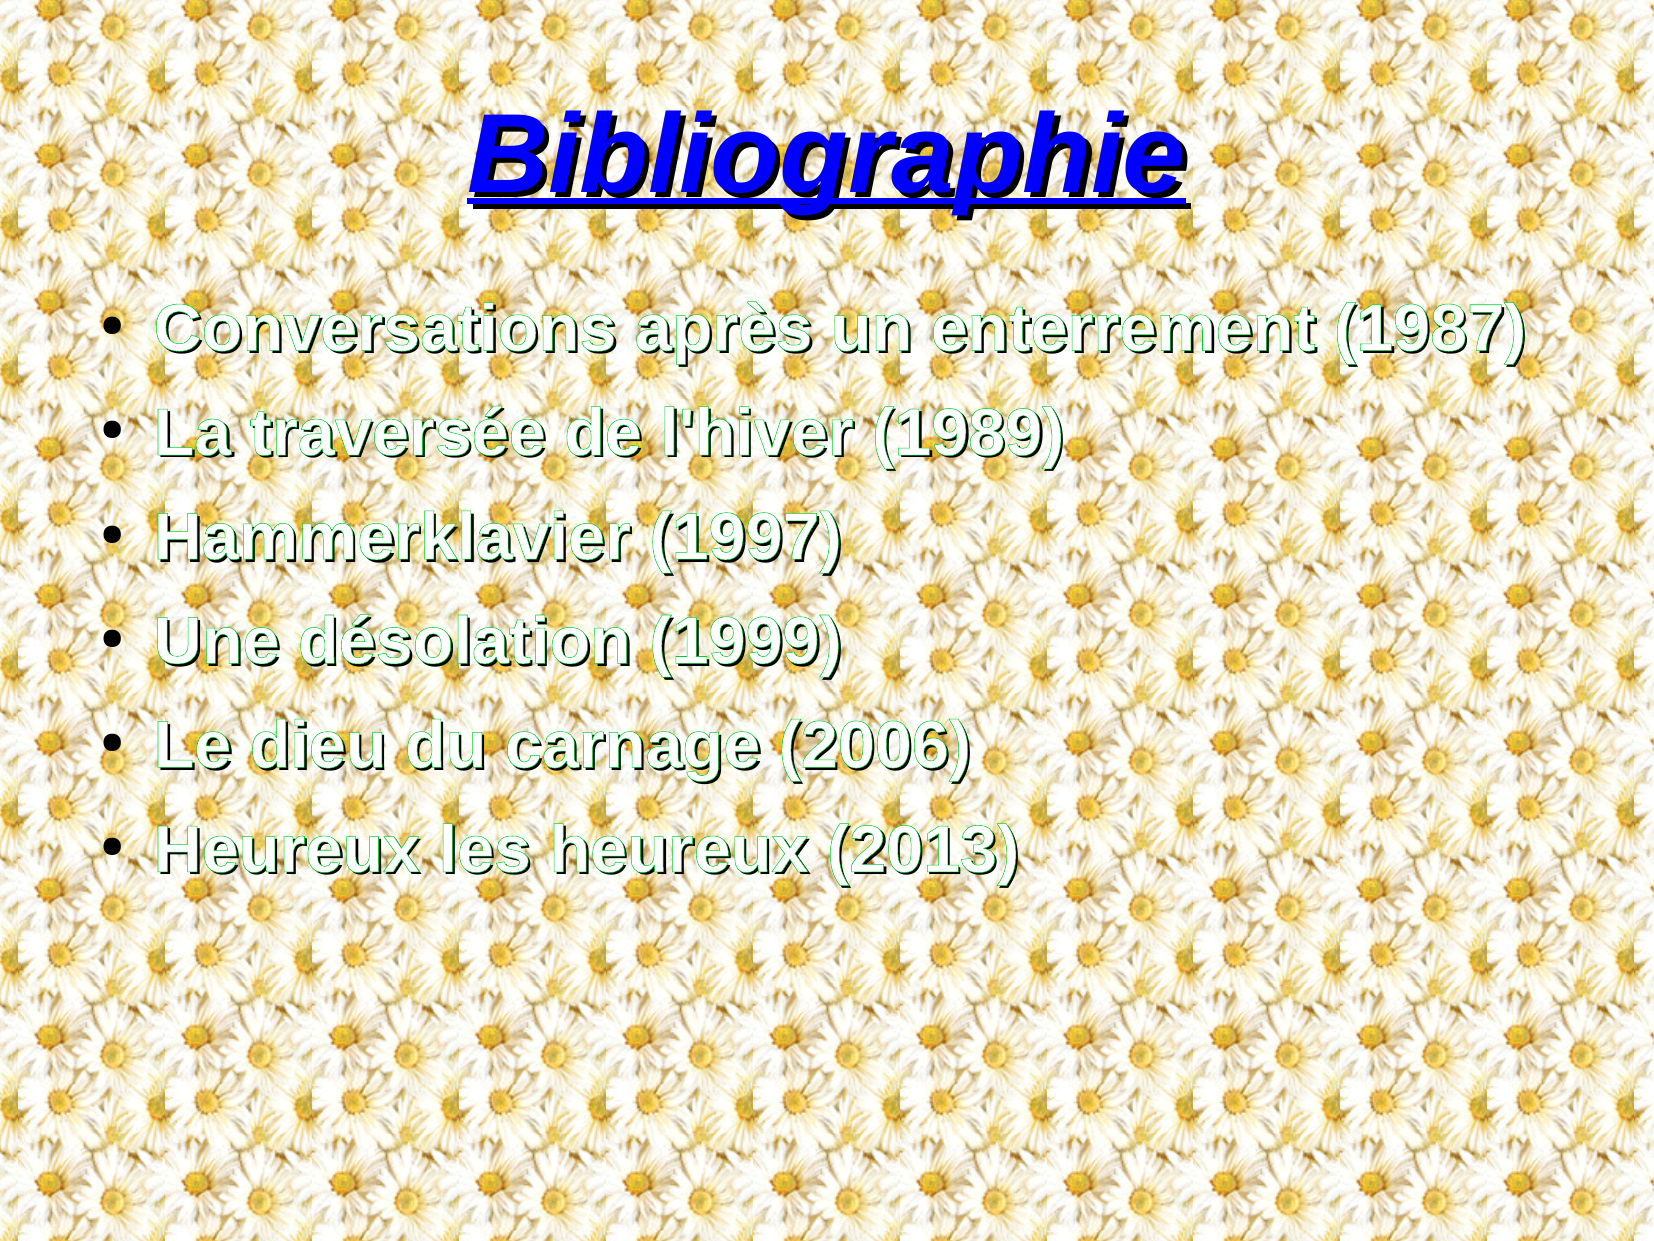

# Bibliographie
Conversations après un enterrement (1987)
La traversée de l'hiver (1989)
Hammerklavier (1997)
Une désolation (1999)
Le dieu du carnage (2006)
Heureux les heureux (2013)